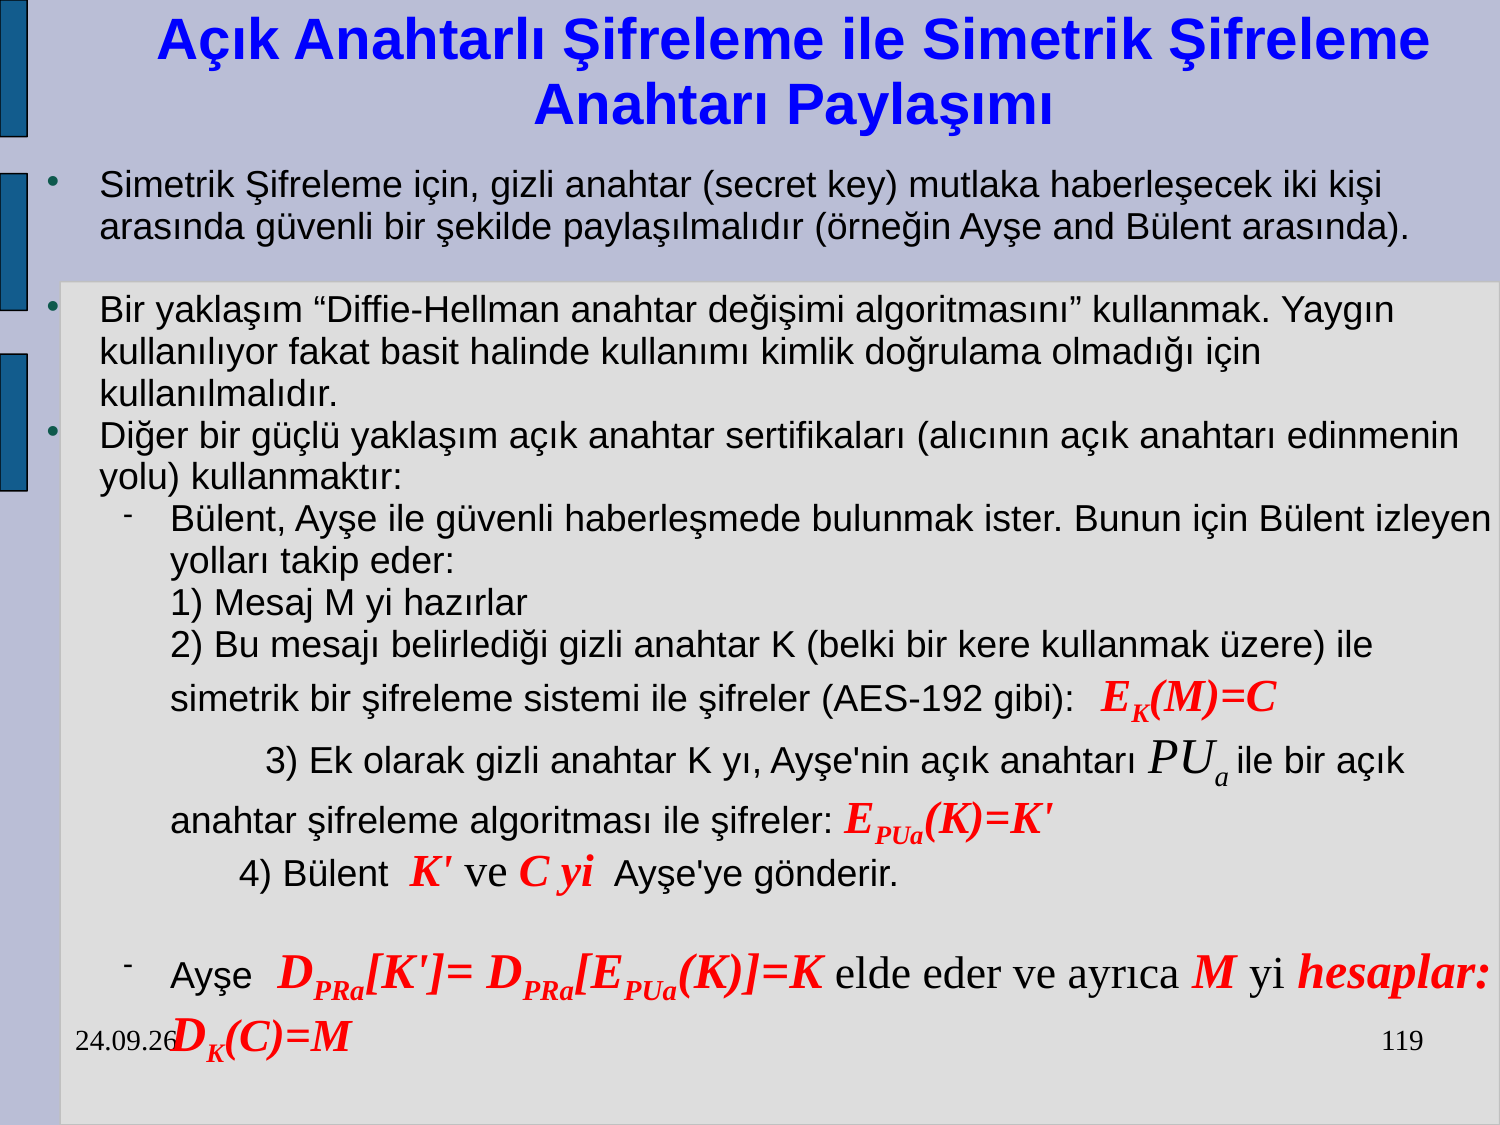

# Açık Anahtarlı Şifreleme ile Simetrik Şifreleme Anahtarı Paylaşımı
Simetrik Şifreleme için, gizli anahtar (secret key) mutlaka haberleşecek iki kişi arasında güvenli bir şekilde paylaşılmalıdır (örneğin Ayşe and Bülent arasında).
Bir yaklaşım “Diffie-Hellman anahtar değişimi algoritmasını” kullanmak. Yaygın kullanılıyor fakat basit halinde kullanımı kimlik doğrulama olmadığı için kullanılmalıdır.
Diğer bir güçlü yaklaşım açık anahtar sertifikaları (alıcının açık anahtarı edinmenin yolu) kullanmaktır:
Bülent, Ayşe ile güvenli haberleşmede bulunmak ister. Bunun için Bülent izleyen yolları takip eder:
	1) Mesaj M yi hazırlar
 	2) Bu mesajı belirlediği gizli anahtar K (belki bir kere kullanmak üzere) ile simetrik bir şifreleme sistemi ile şifreler (AES-192 gibi): EK(M)=C 			3) Ek olarak gizli anahtar K yı, Ayşe'nin açık anahtarı PUa ile bir açık anahtar şifreleme algoritması ile şifreler: EPUa(K)=K'
 4) Bülent K' ve C yi Ayşe'ye gönderir.
Ayşe DPRa[K']= DPRa[EPUa(K)]=K elde eder ve ayrıca M yi hesaplar: DK(C)=M
119